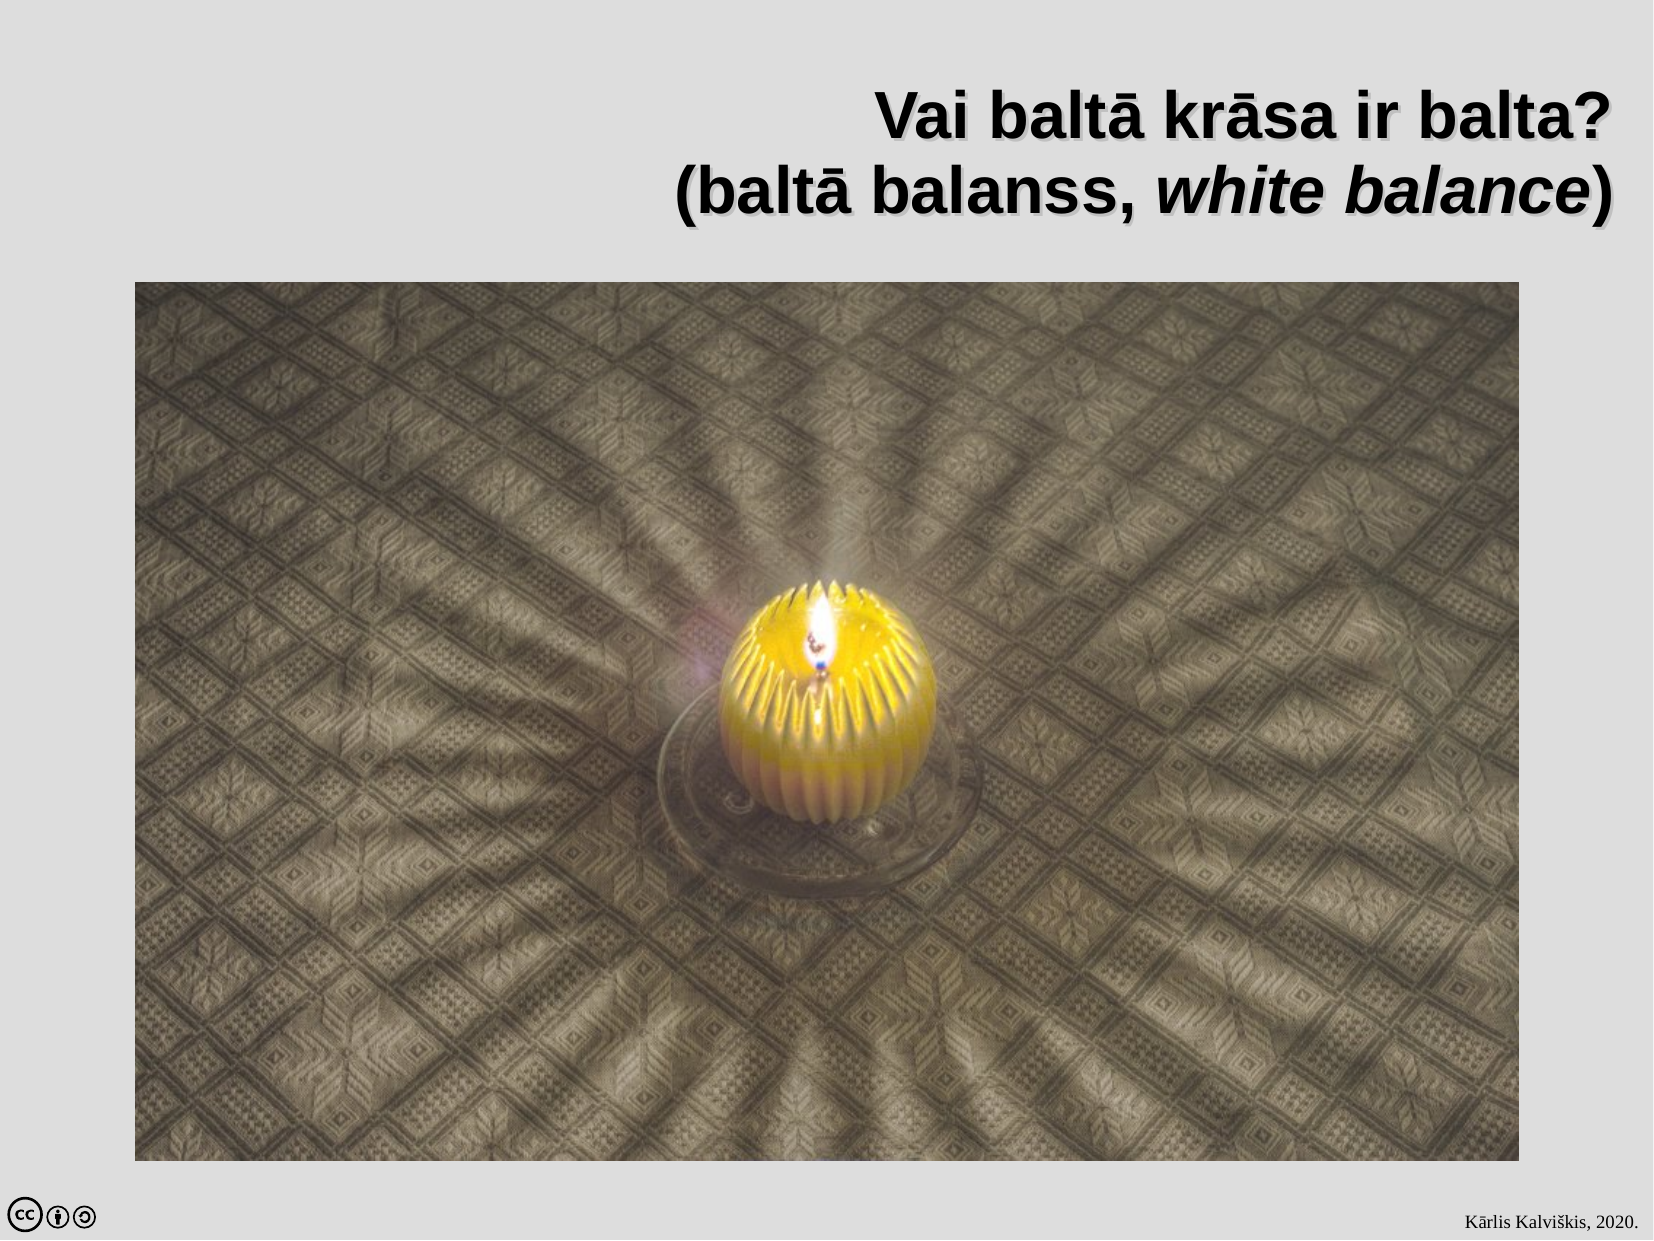

# Vai baltā krāsa ir balta? (baltā balanss, white balance)